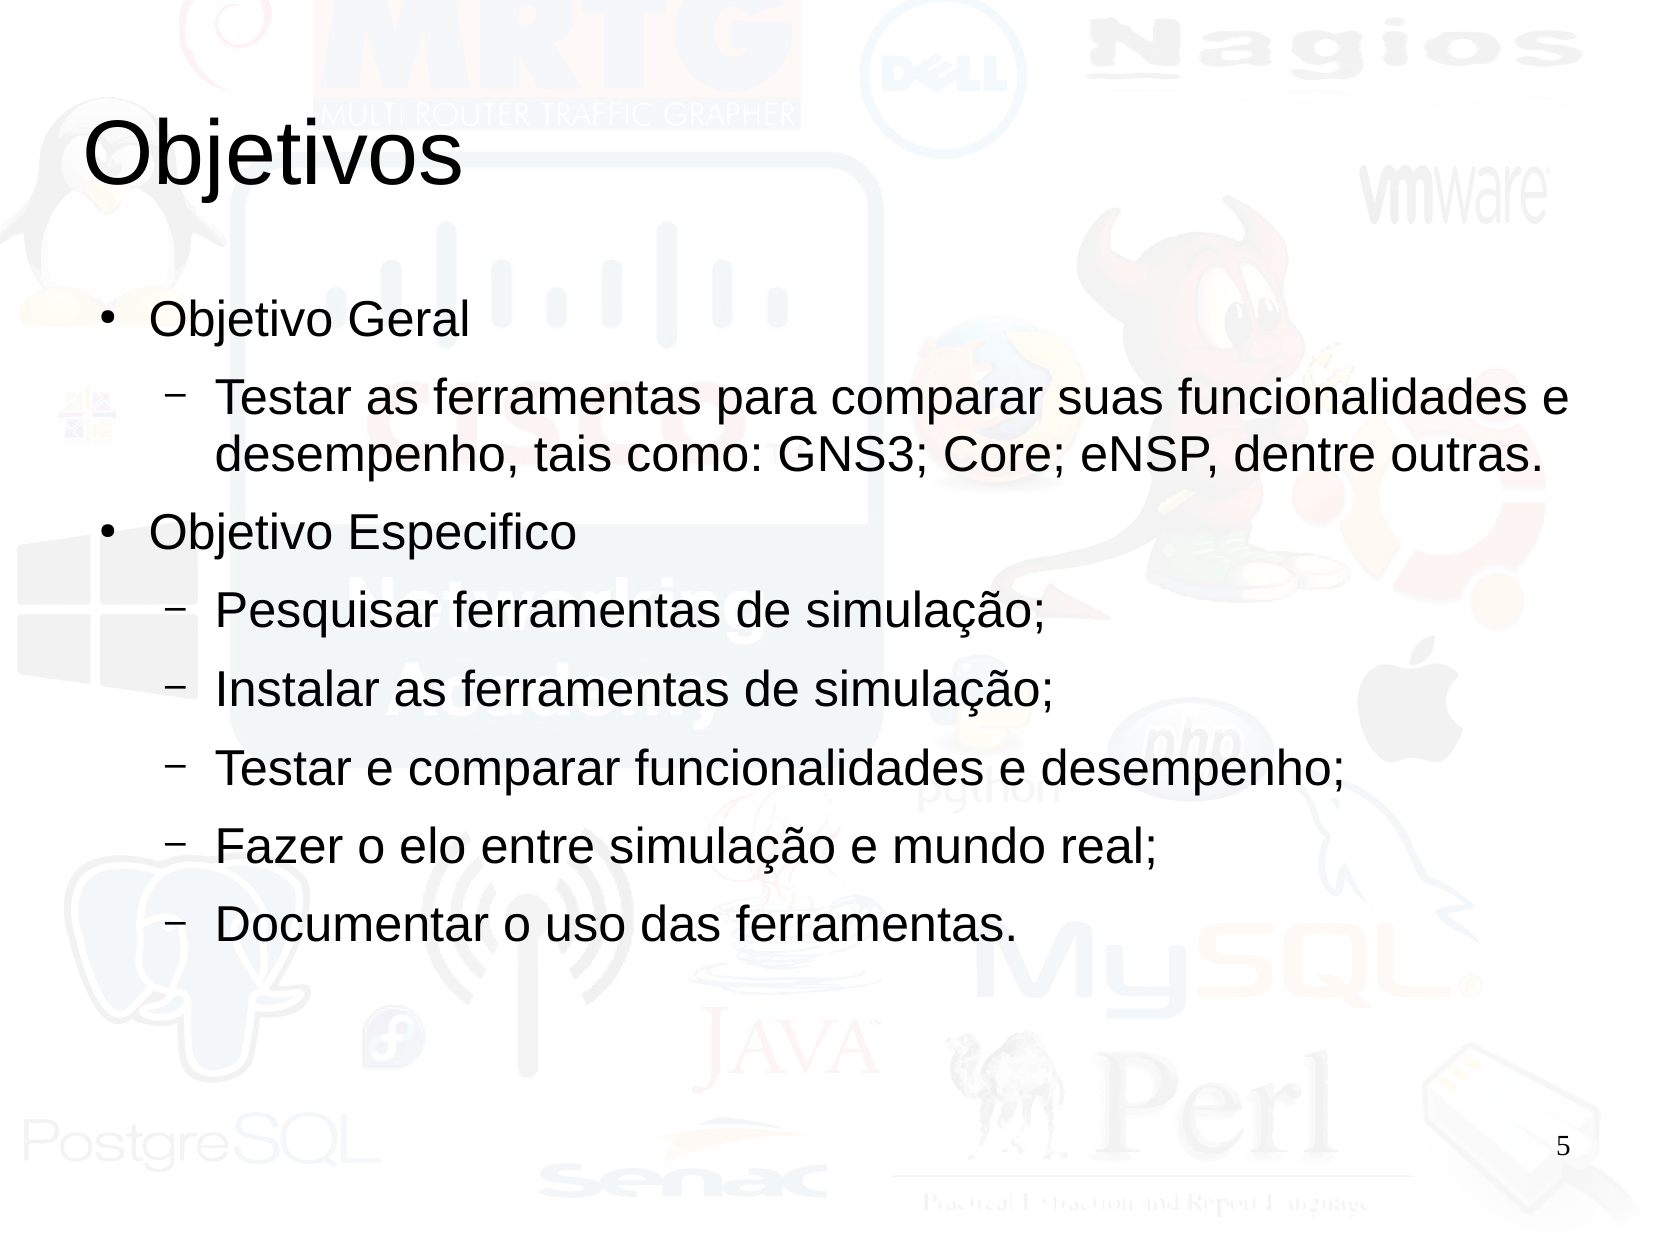

# Objetivos
Objetivo Geral
Testar as ferramentas para comparar suas funcionalidades e desempenho, tais como: GNS3; Core; eNSP, dentre outras.
Objetivo Especifico
Pesquisar ferramentas de simulação;
Instalar as ferramentas de simulação;
Testar e comparar funcionalidades e desempenho;
Fazer o elo entre simulação e mundo real;
Documentar o uso das ferramentas.
5